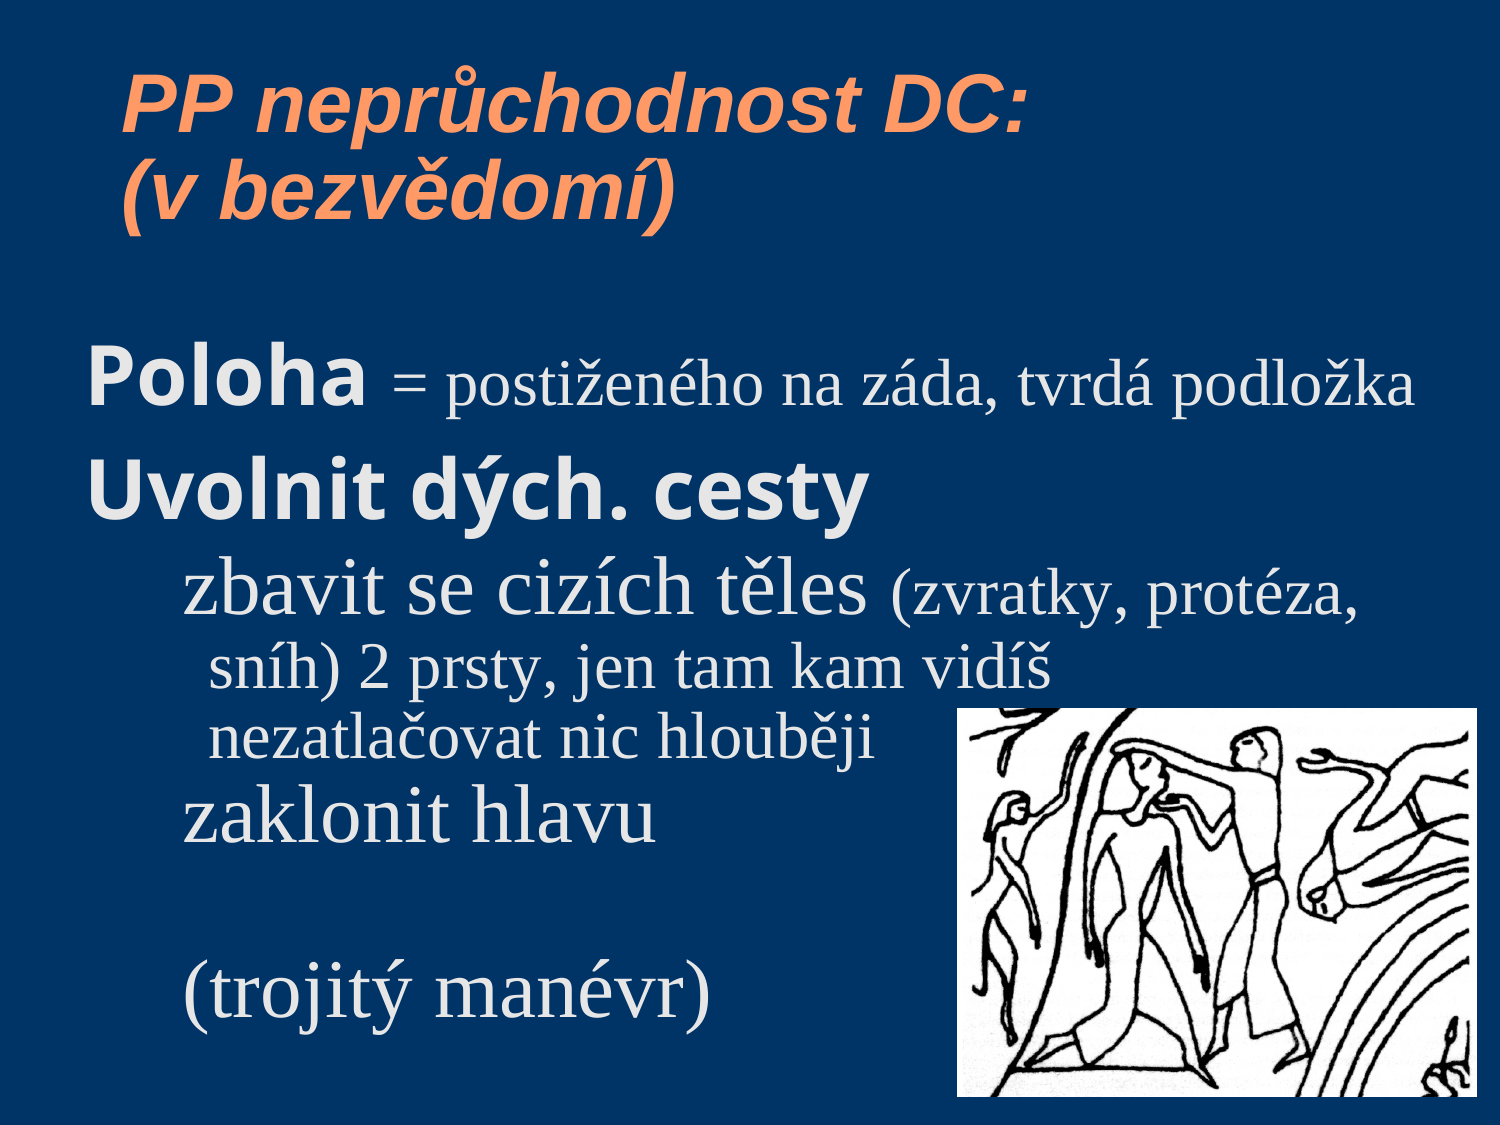

# PP neprůchodnost DC: (v bezvědomí)
Poloha = postiženého na záda, tvrdá podložka
Uvolnit dých. cesty
 zbavit se cizích těles (zvratky, protéza, sníh) 2 prsty, jen tam kam vidíš
nezatlačovat nic hlouběji
 zaklonit hlavu
 (trojitý manévr)